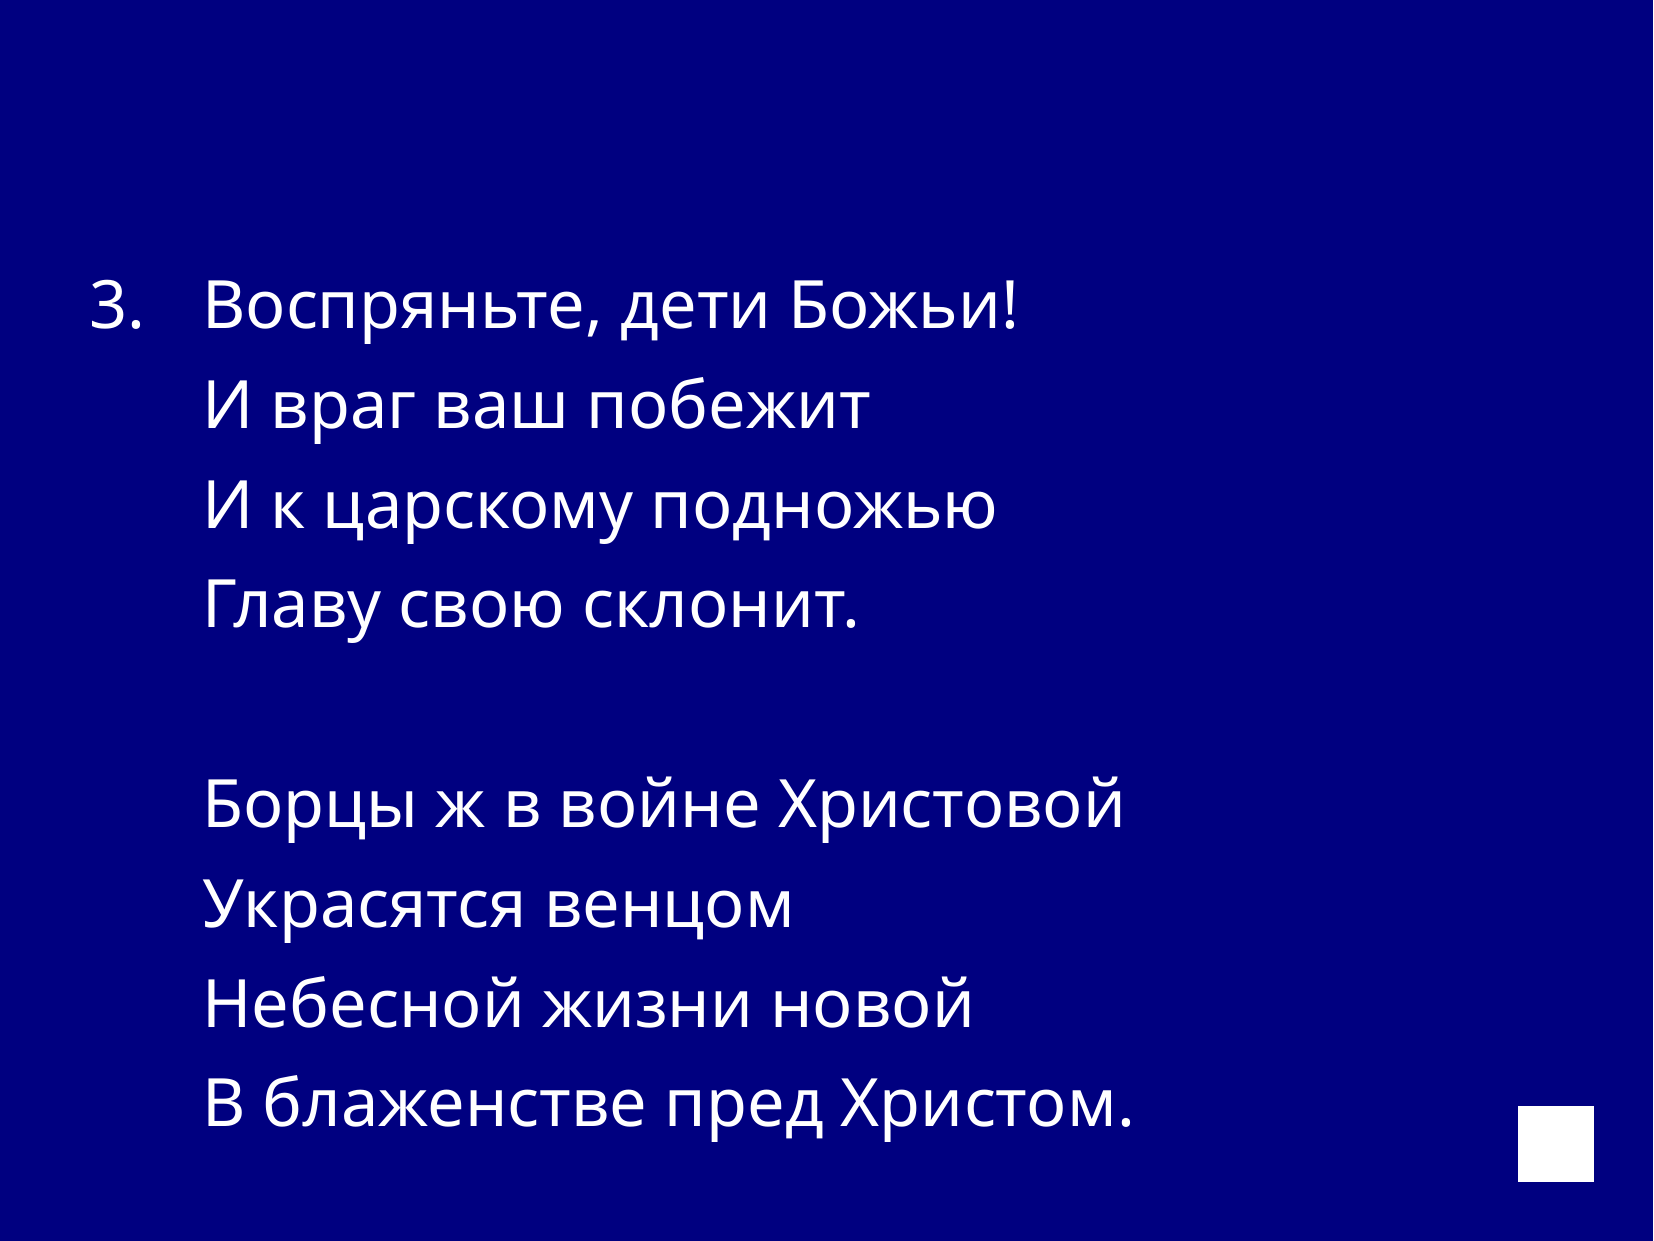

3.	Воспряньте, дети Божьи!
	И враг ваш побежит
	И к царскому подножью
	Главу свою склонит.
	Борцы ж в войне Христовой
	Украсятся венцом
	Небесной жизни новой
	В блаженстве пред Христом.